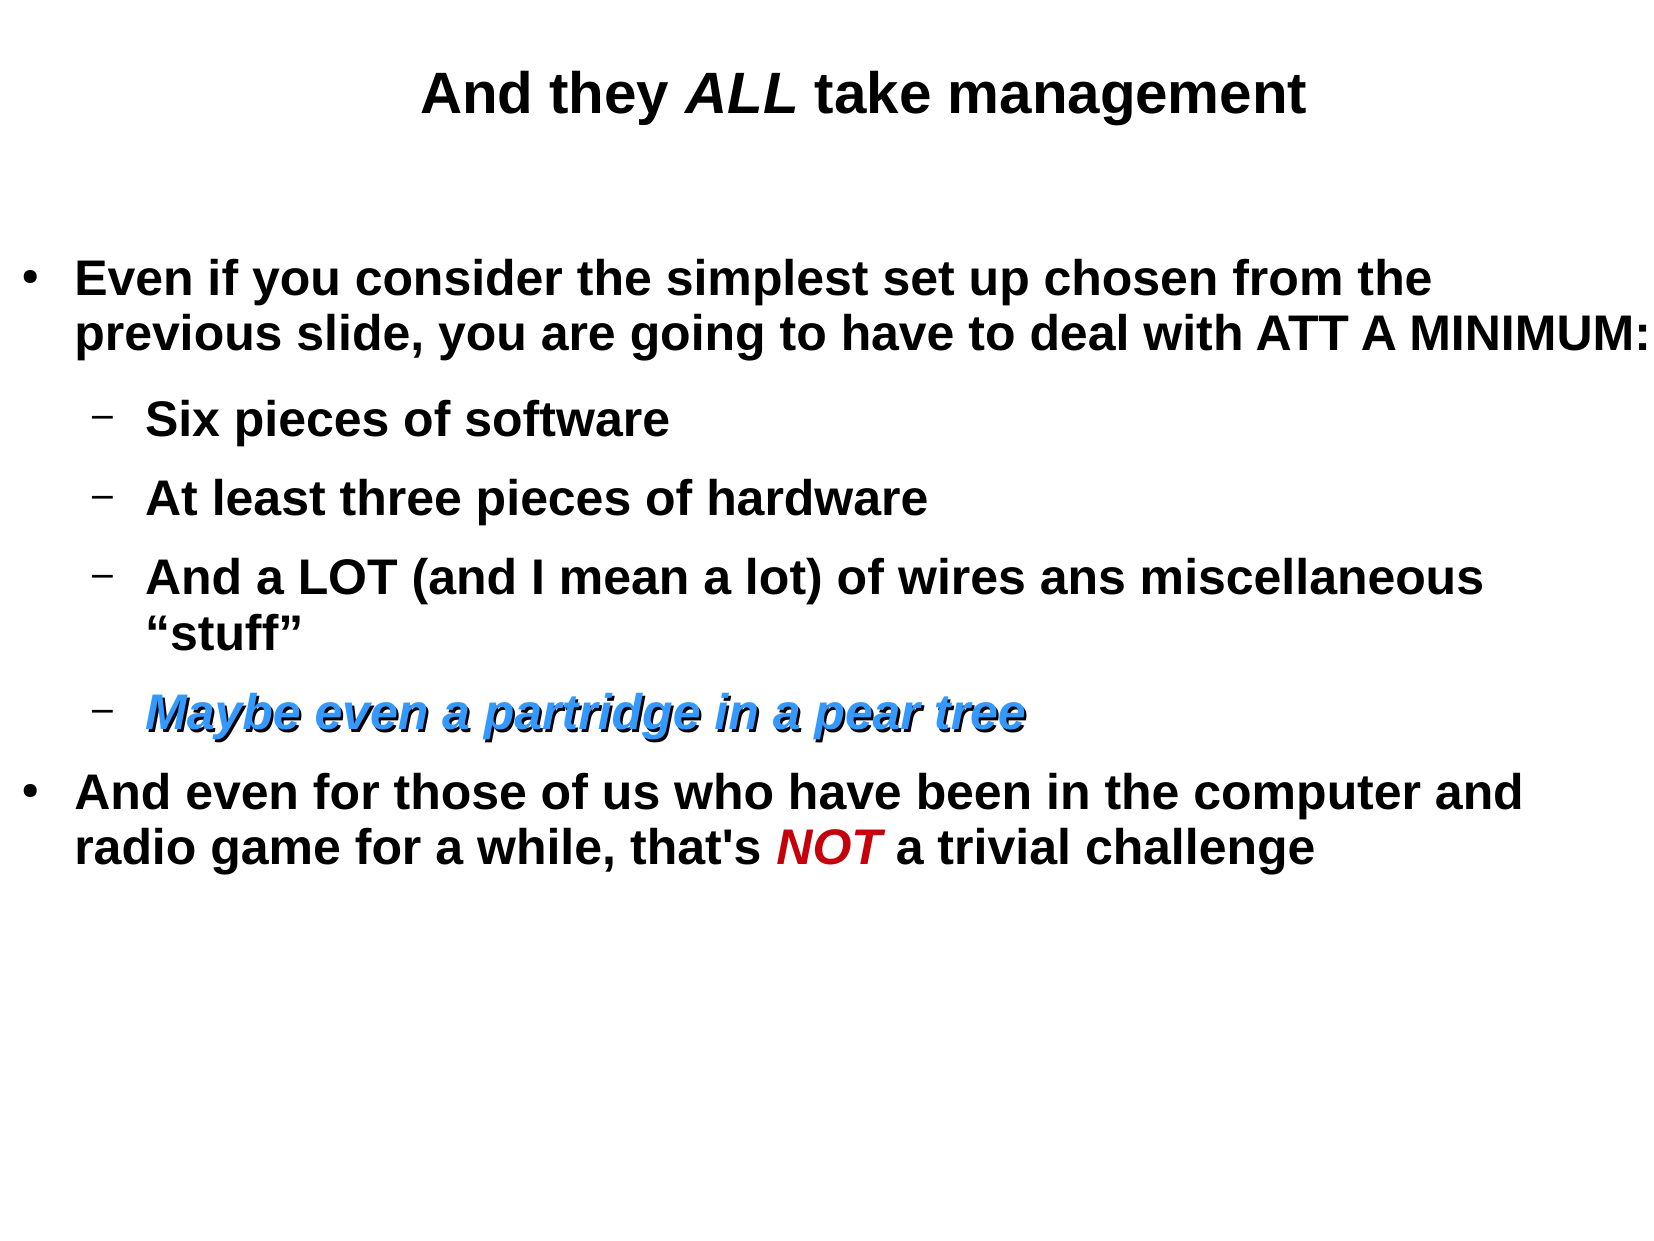

# And they ALL take management
Even if you consider the simplest set up chosen from the previous slide, you are going to have to deal with ATT A MINIMUM:
Six pieces of software
At least three pieces of hardware
And a LOT (and I mean a lot) of wires ans miscellaneous “stuff”
Maybe even a partridge in a pear tree
And even for those of us who have been in the computer and radio game for a while, that's NOT a trivial challenge